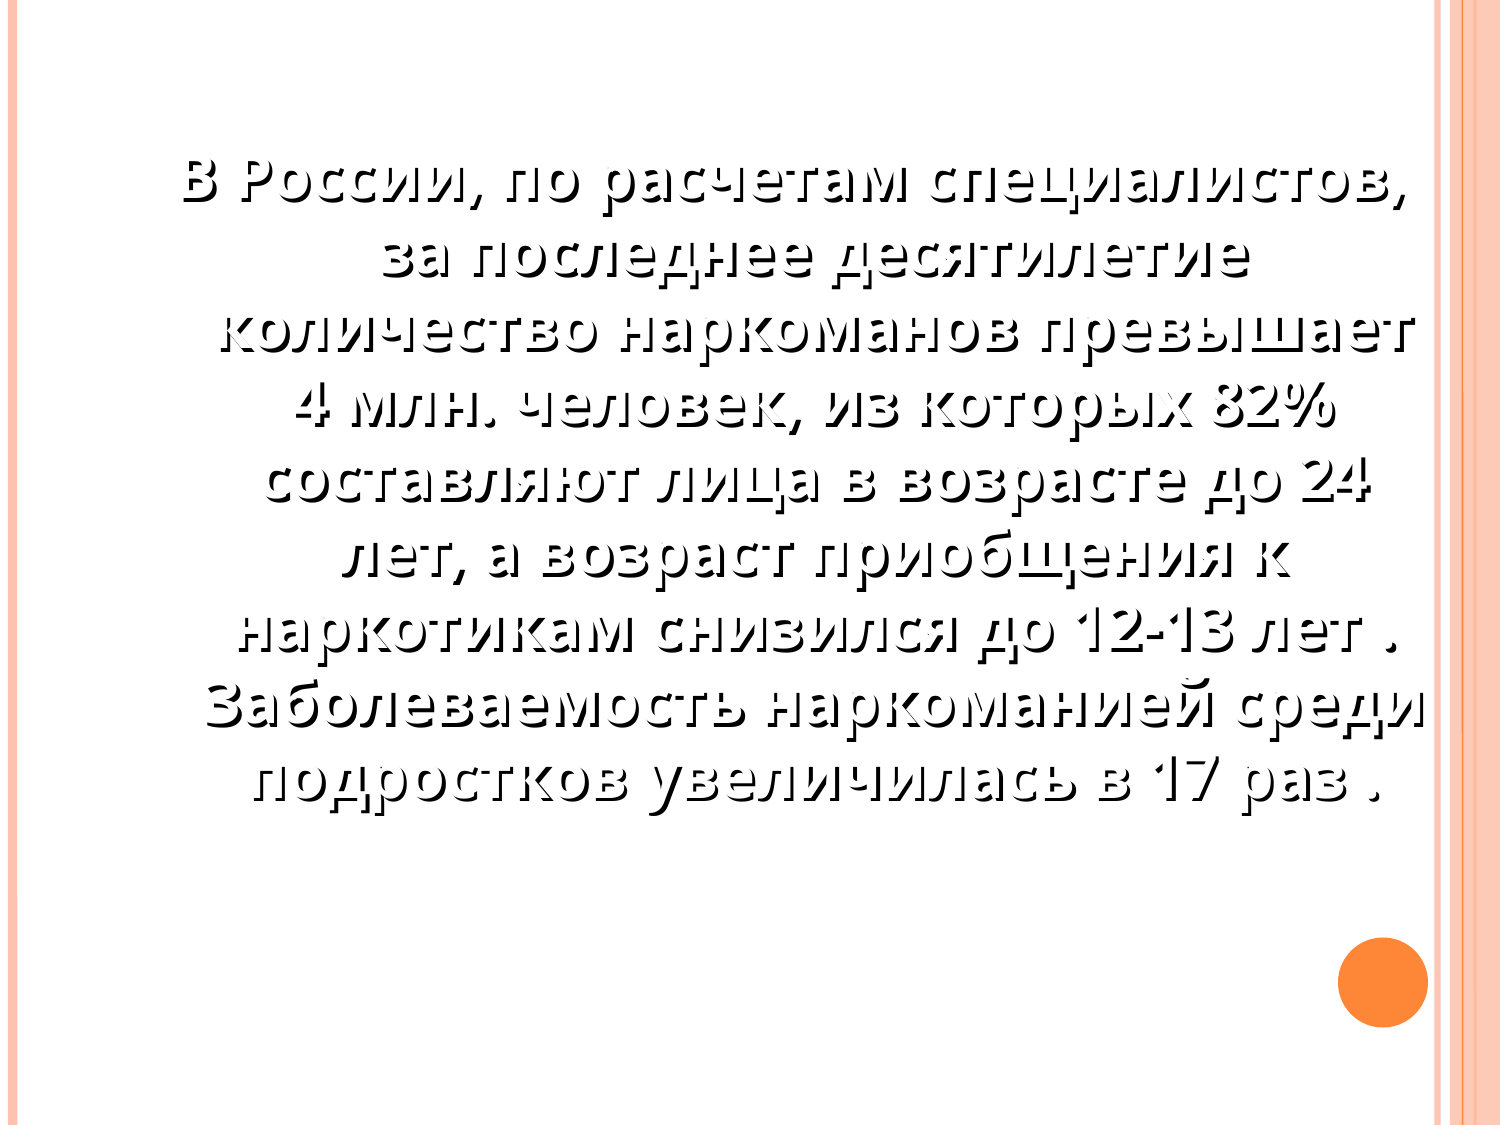

# В России, по расчетам специалистов, за последнее десятилетие количество наркоманов превышает 4 млн. человек, из которых 82% составляют лица в возрасте до 24 лет, а возраст приобщения к наркотикам снизился до 12-13 лет . Заболеваемость наркоманией среди подростков увеличилась в 17 раз .